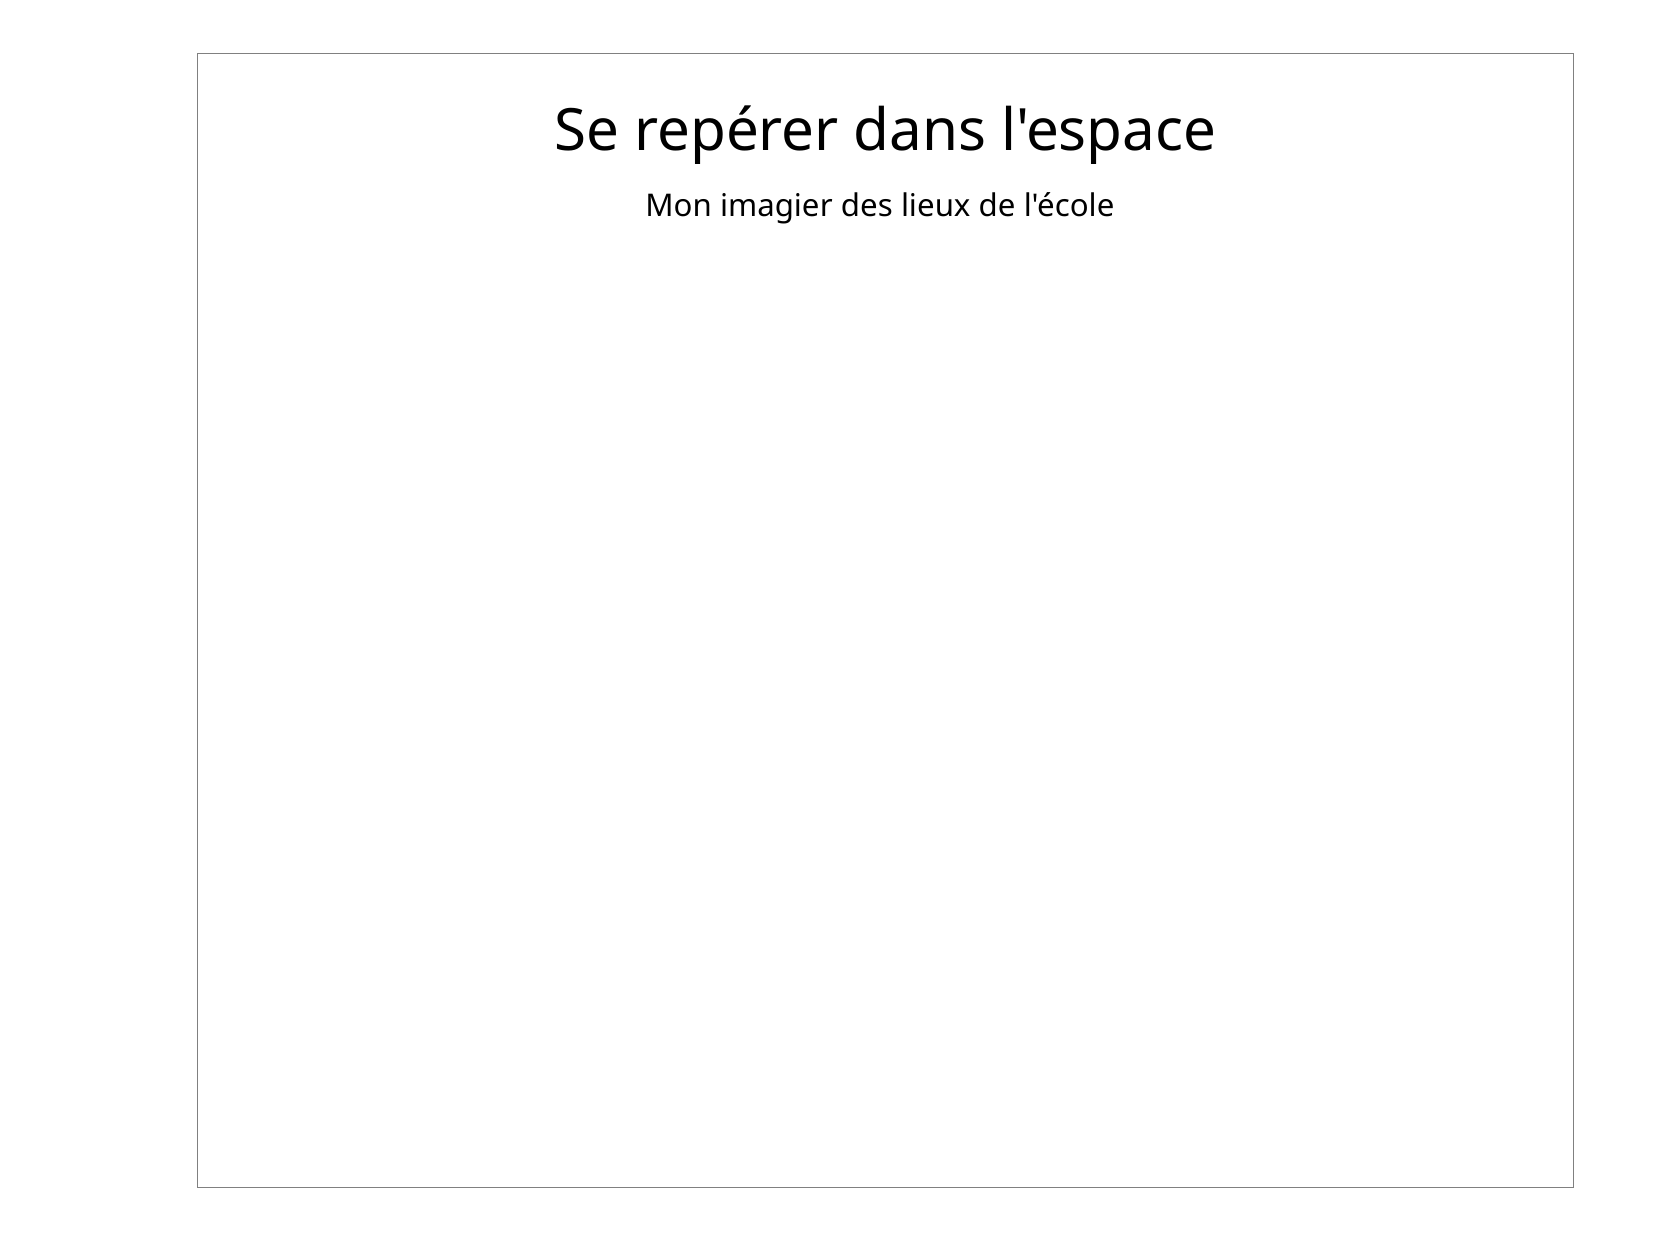

Se repérer dans l'espace
Mon imagier des lieux de l'école